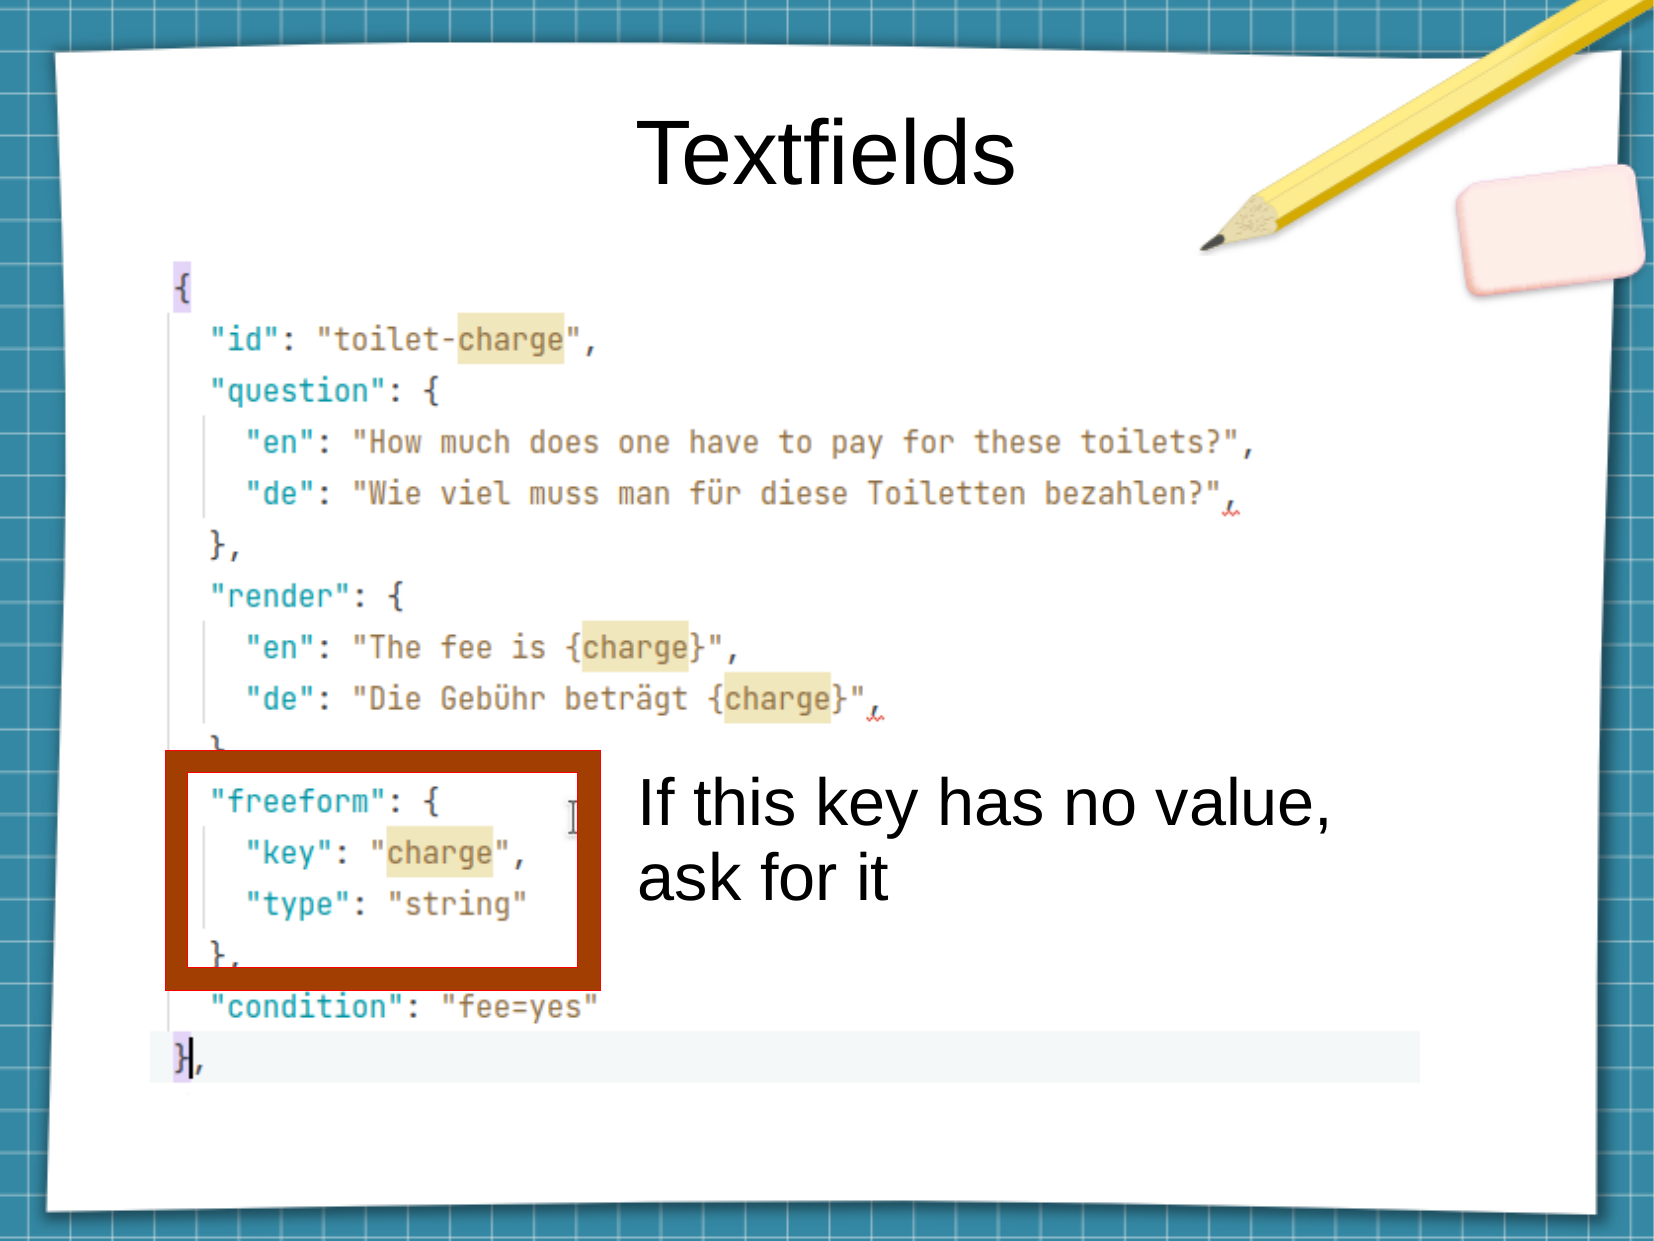

# Textfields
If this key has no value,
ask for it